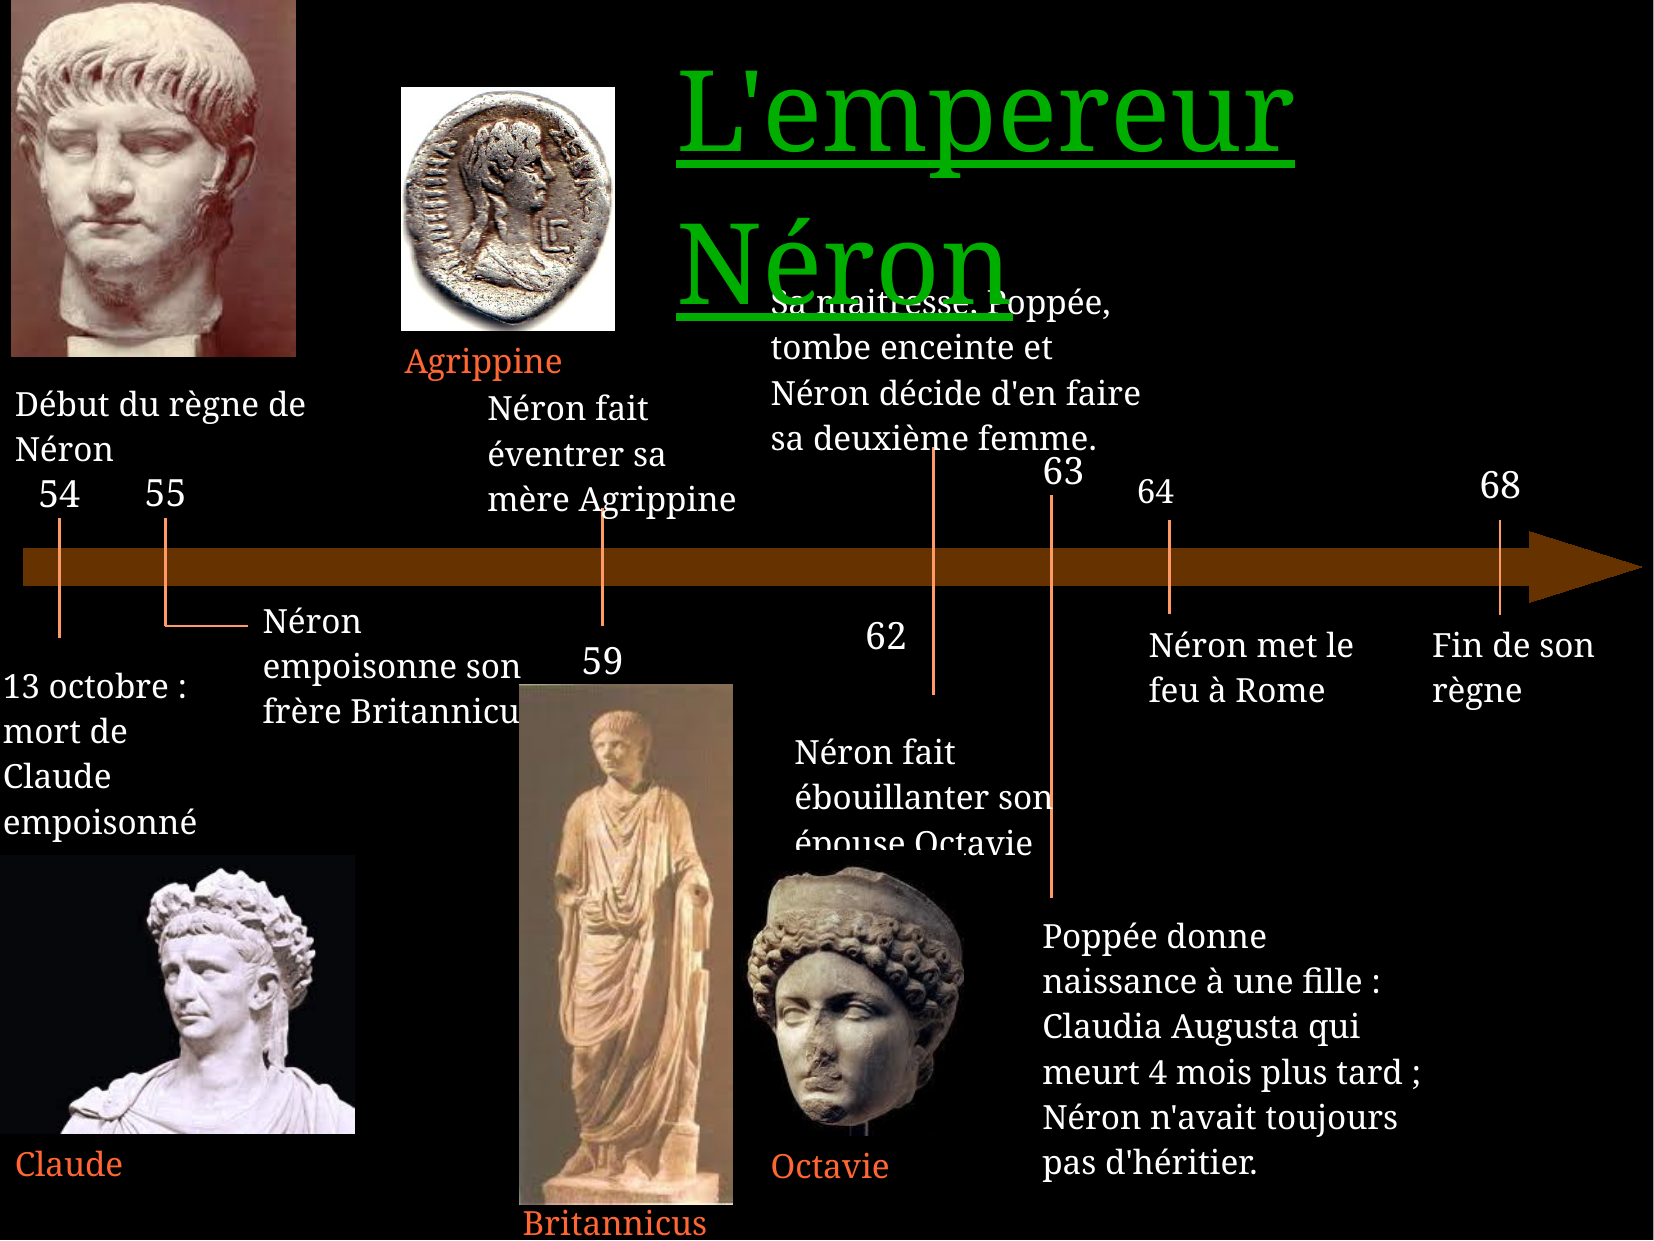

L'empereur Néron
Sa maitresse, Poppée, tombe enceinte et Néron décide d'en faire sa deuxième femme.
Agrippine
Début du règne de Néron
Néron fait éventrer sa mère Agrippine
63
68
55
54
64
Néron empoisonne son frère Britannicus
62
Néron met le feu à Rome
Fin de son règne
59
13 octobre :
mort de Claude empoisonné
Néron fait ébouillanter son épouse Octavie
Poppée donne naissance à une fille : Claudia Augusta qui meurt 4 mois plus tard ; Néron n'avait toujours pas d'héritier.
Claude
Octavie
Britannicus